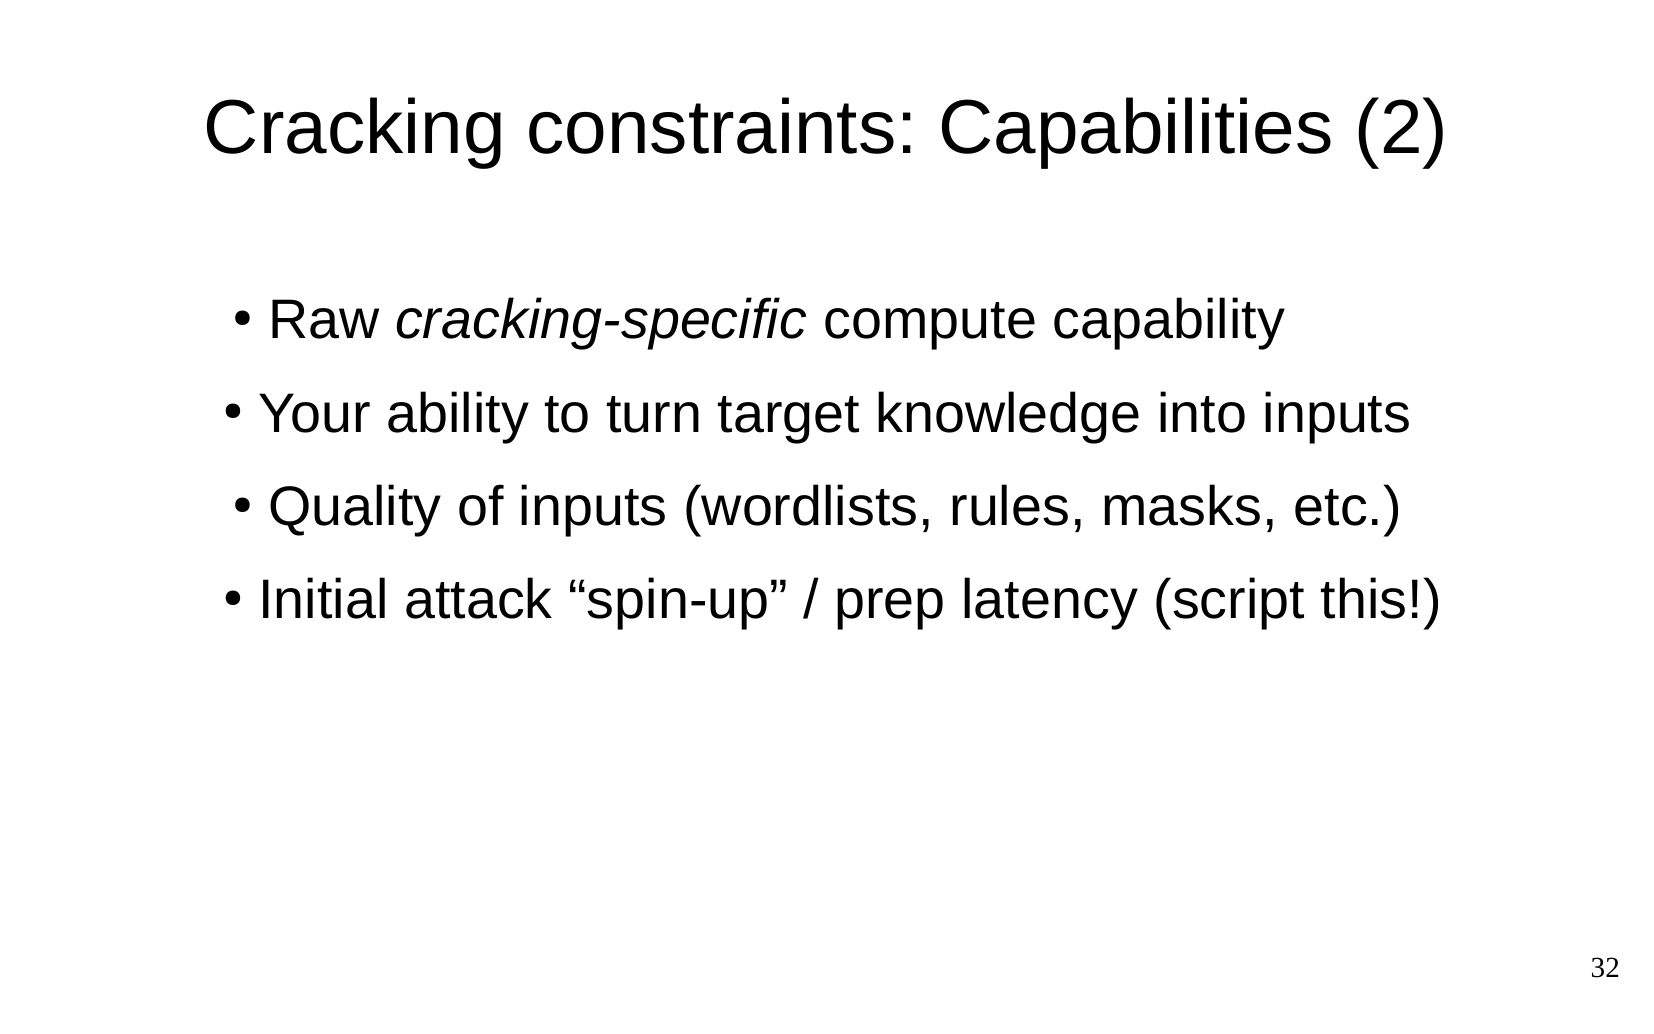

# Cracking constraints: Capabilities (2)
Raw cracking-specific compute capability
Your ability to turn target knowledge into inputs
Quality of inputs (wordlists, rules, masks, etc.)
Initial attack “spin-up” / prep latency (script this!)